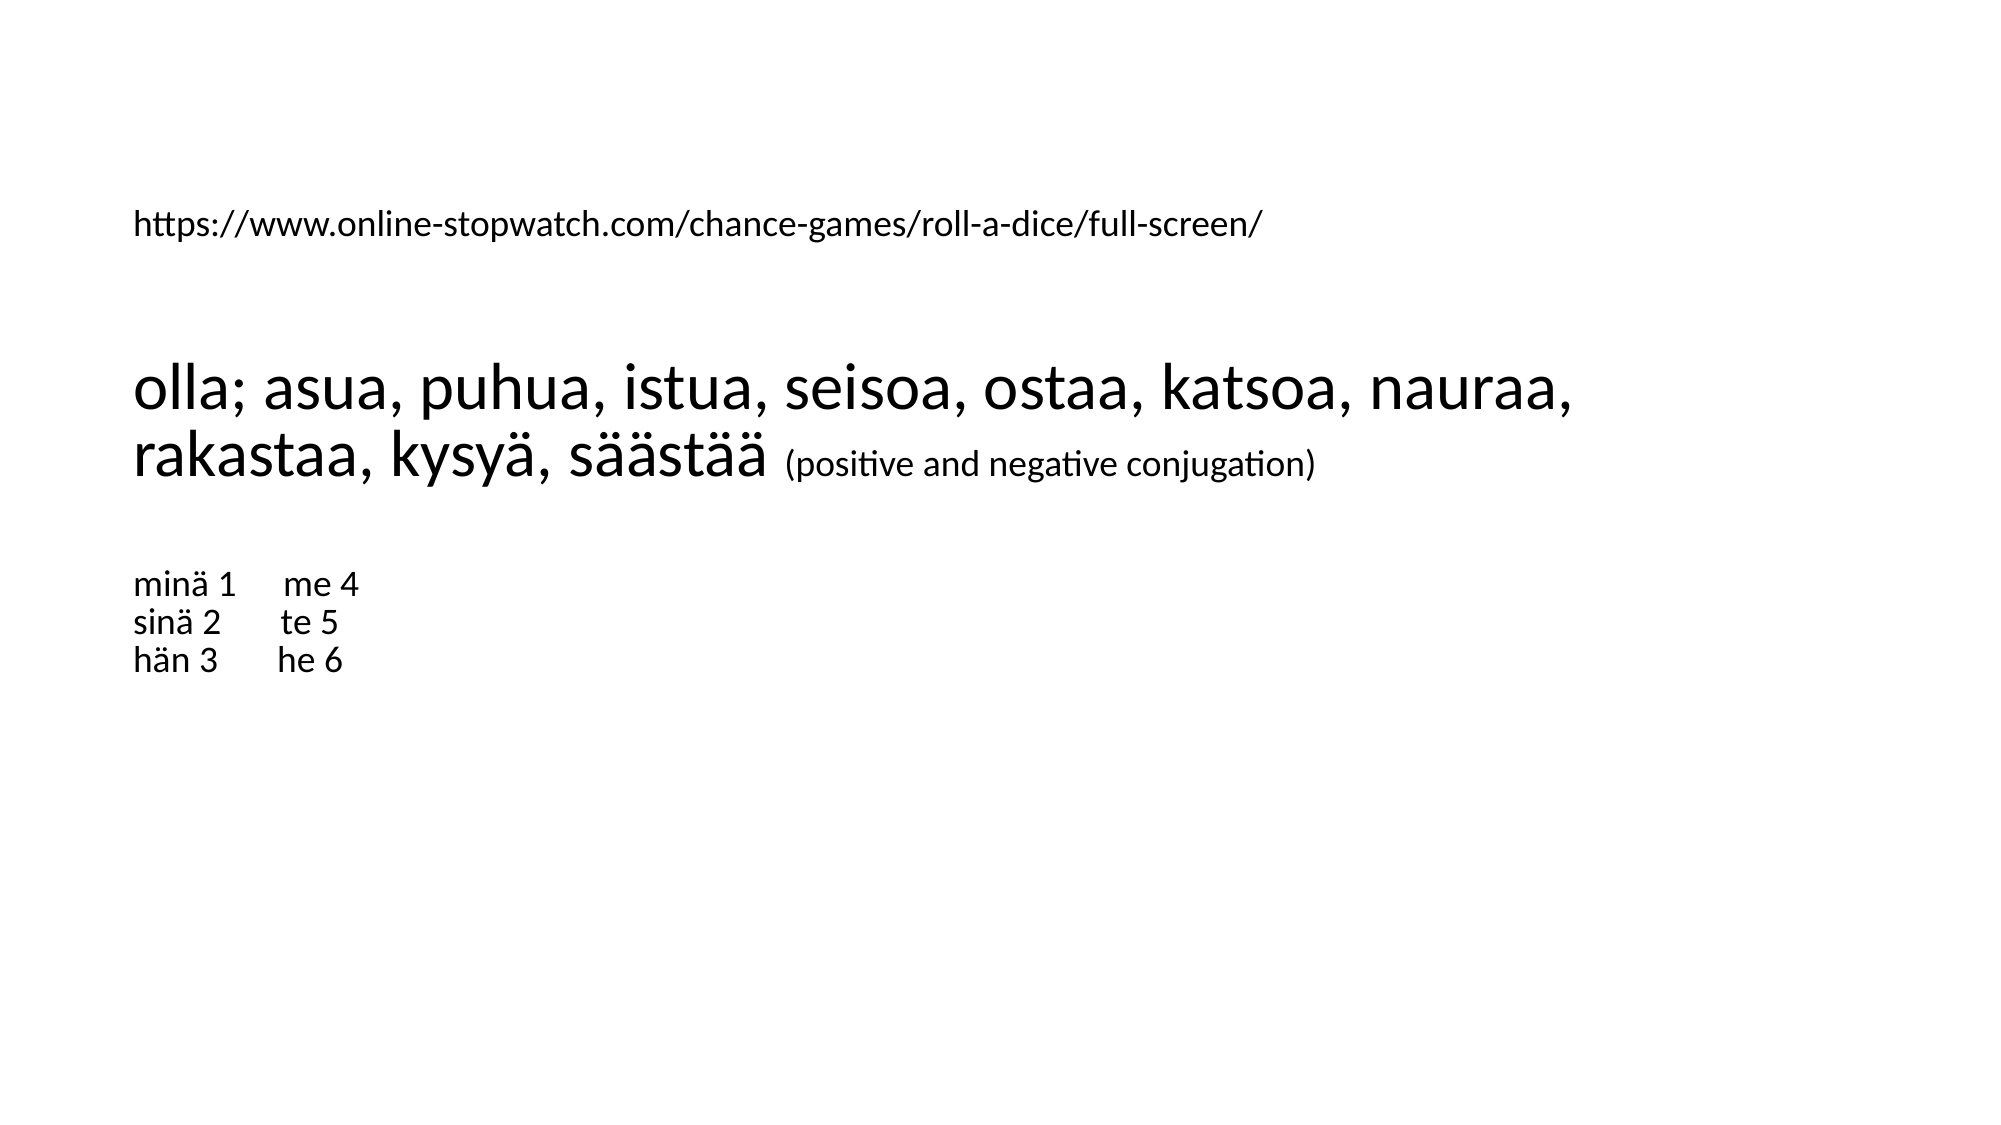

https://www.online-stopwatch.com/chance-games/roll-a-dice/full-screen/
olla; asua, puhua, istua, seisoa, ostaa, katsoa, nauraa, rakastaa, kysyä, säästää (positive and negative conjugation)
minä 1	me 4
sinä 2 te 5
hän 3 he 6